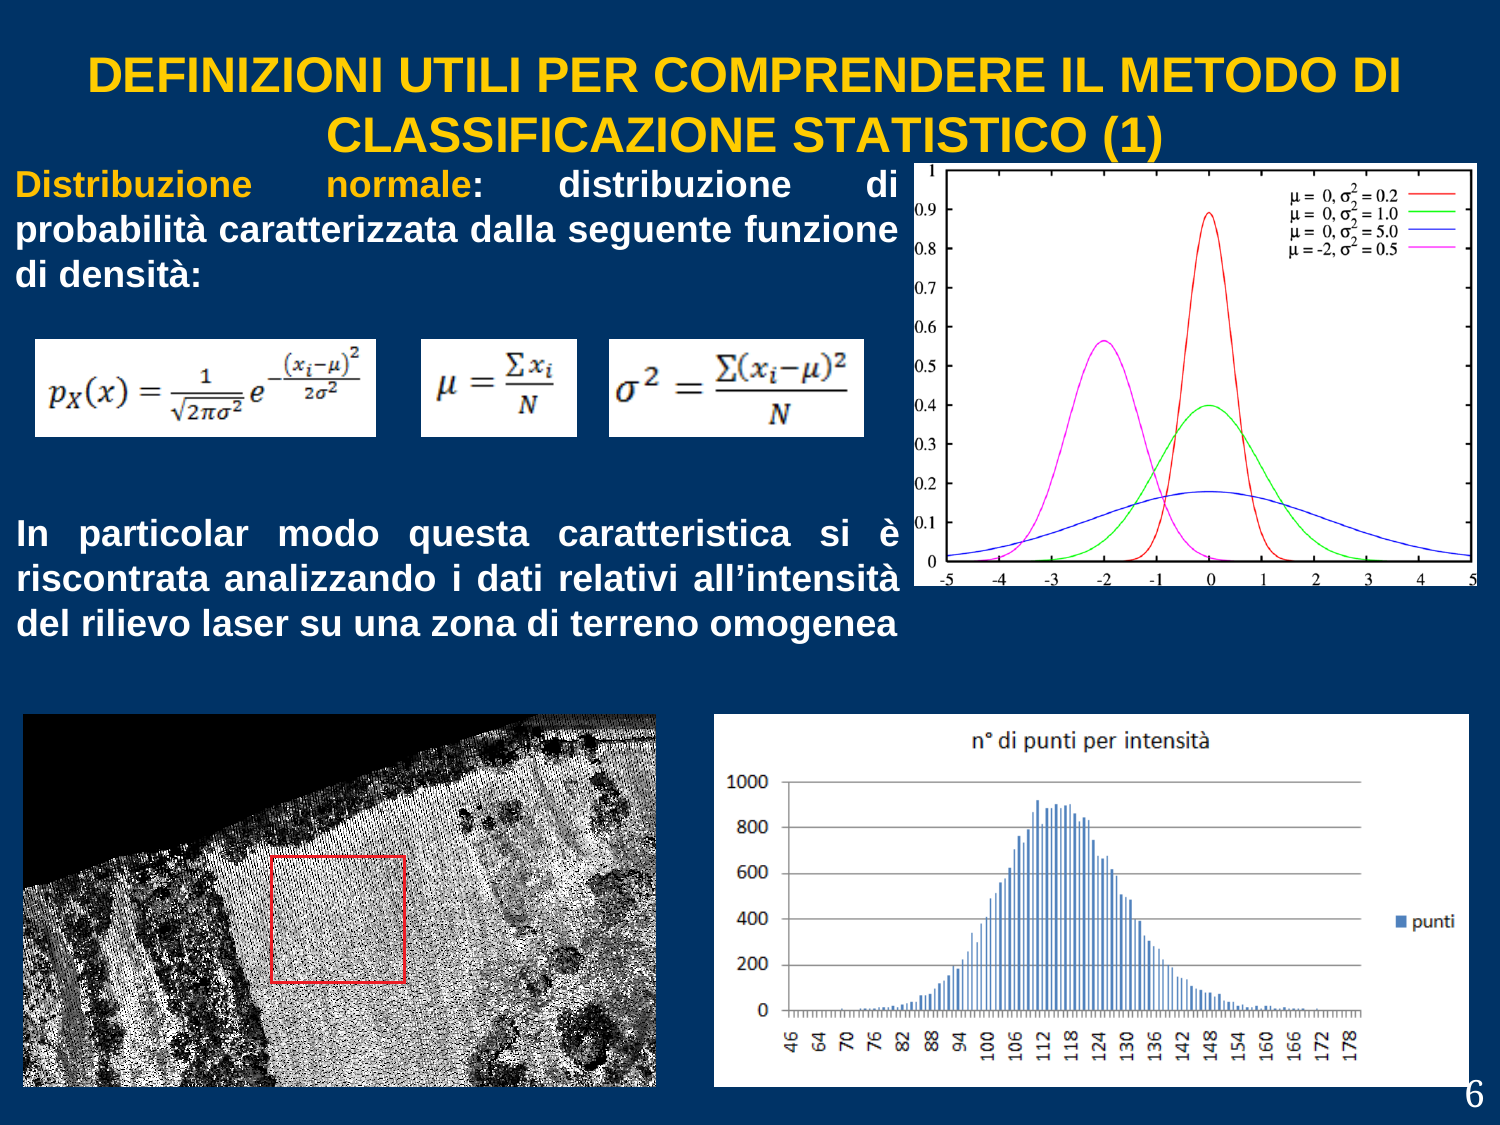

# DEFINIZIONI UTILI PER COMPRENDERE IL METODO DI CLASSIFICAZIONE STATISTICO (1)
Distribuzione normale: distribuzione di probabilità caratterizzata dalla seguente funzione di densità:
In particolar modo questa caratteristica si è riscontrata analizzando i dati relativi all’intensità del rilievo laser su una zona di terreno omogenea